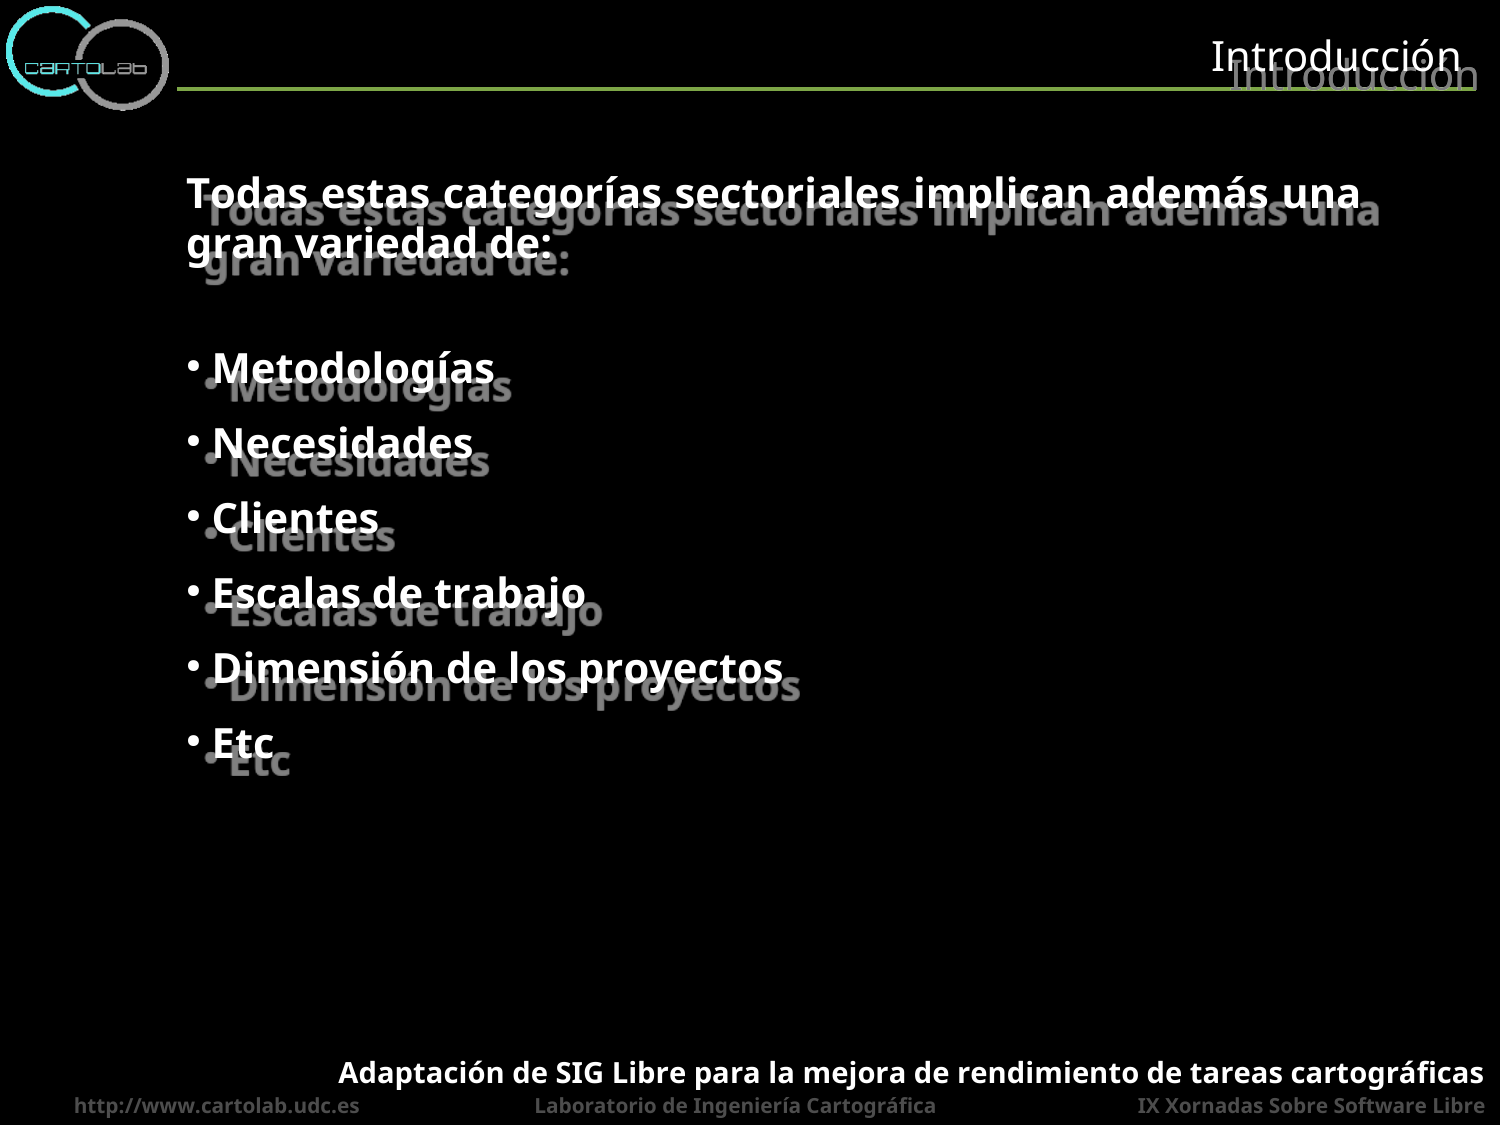

Introducción
Todas estas categorías sectoriales implican además una gran variedad de:
 Metodologías
 Necesidades
 Clientes
 Escalas de trabajo
 Dimensión de los proyectos
 Etc